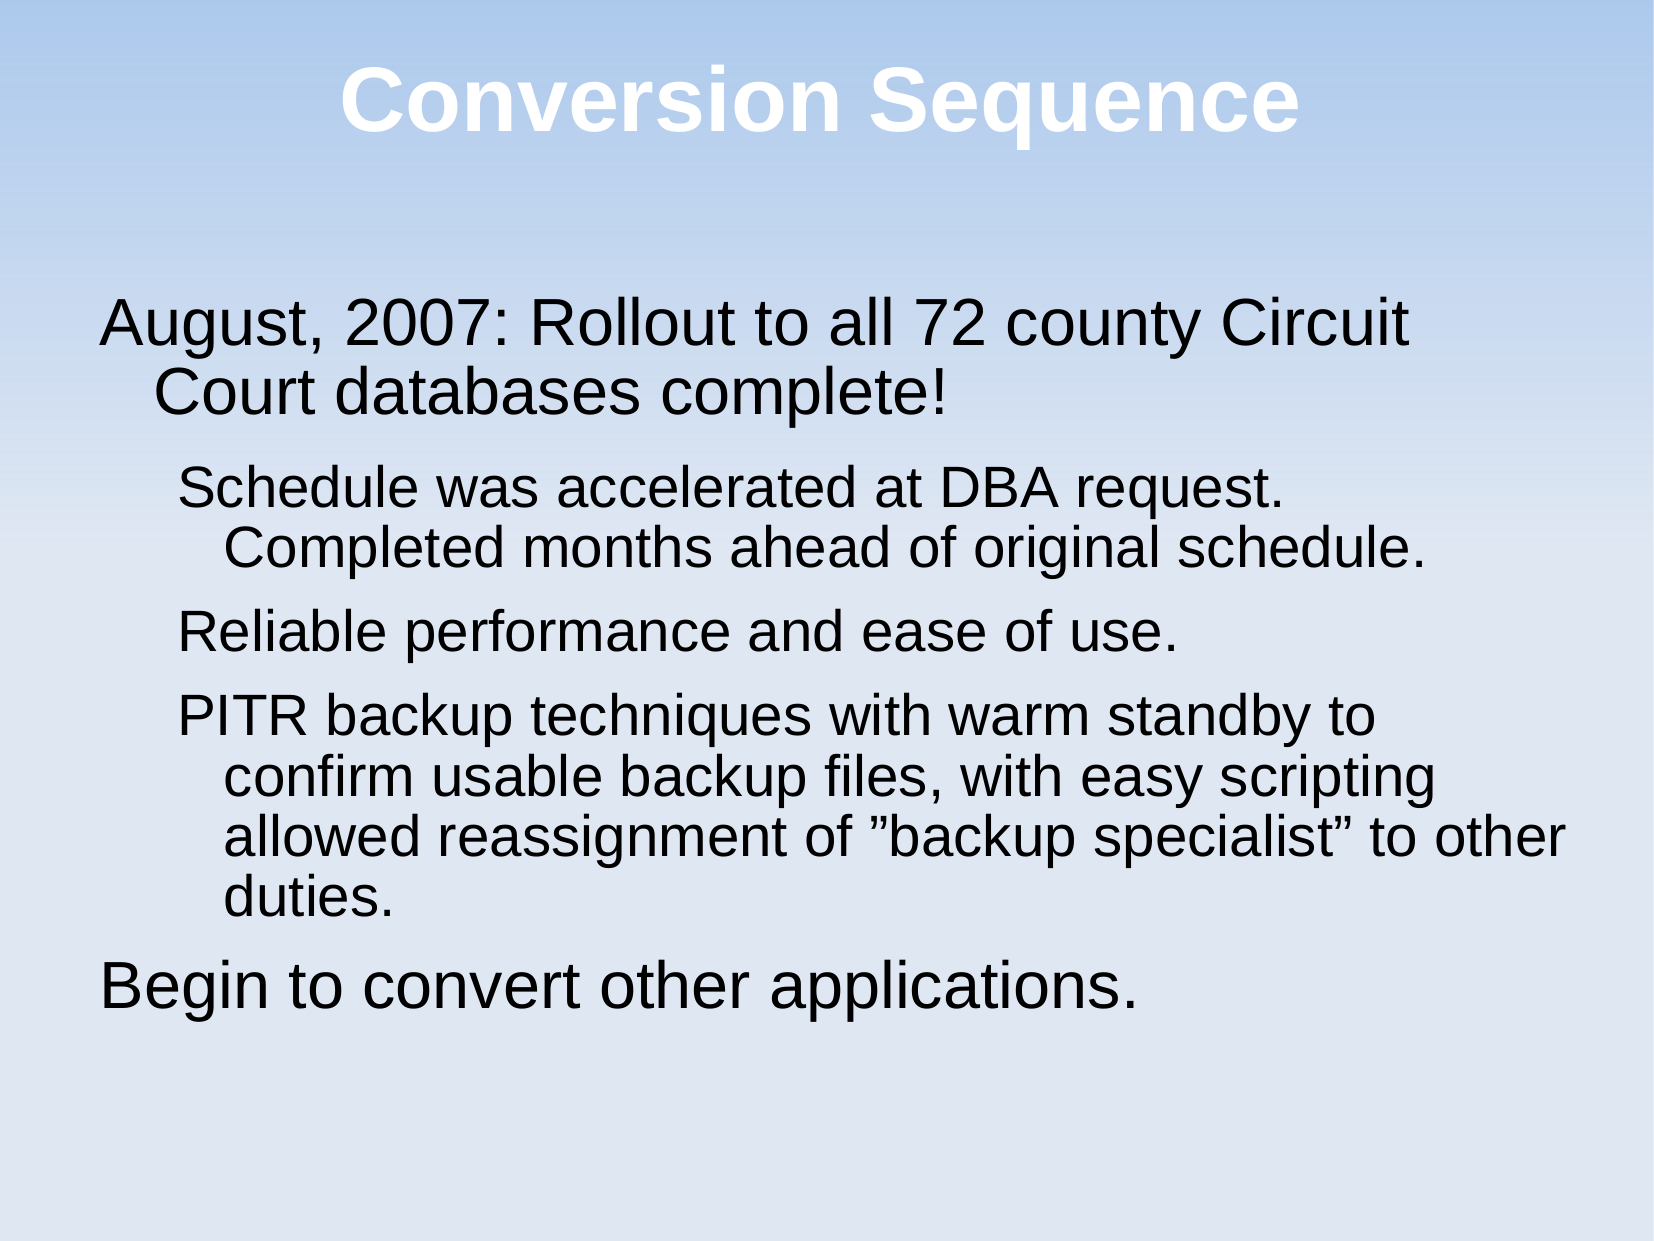

# Conversion Sequence
August, 2007: Rollout to all 72 county Circuit Court databases complete!
Schedule was accelerated at DBA request. Completed months ahead of original schedule.
Reliable performance and ease of use.
PITR backup techniques with warm standby to confirm usable backup files, with easy scripting allowed reassignment of ”backup specialist” to other duties.
Begin to convert other applications.